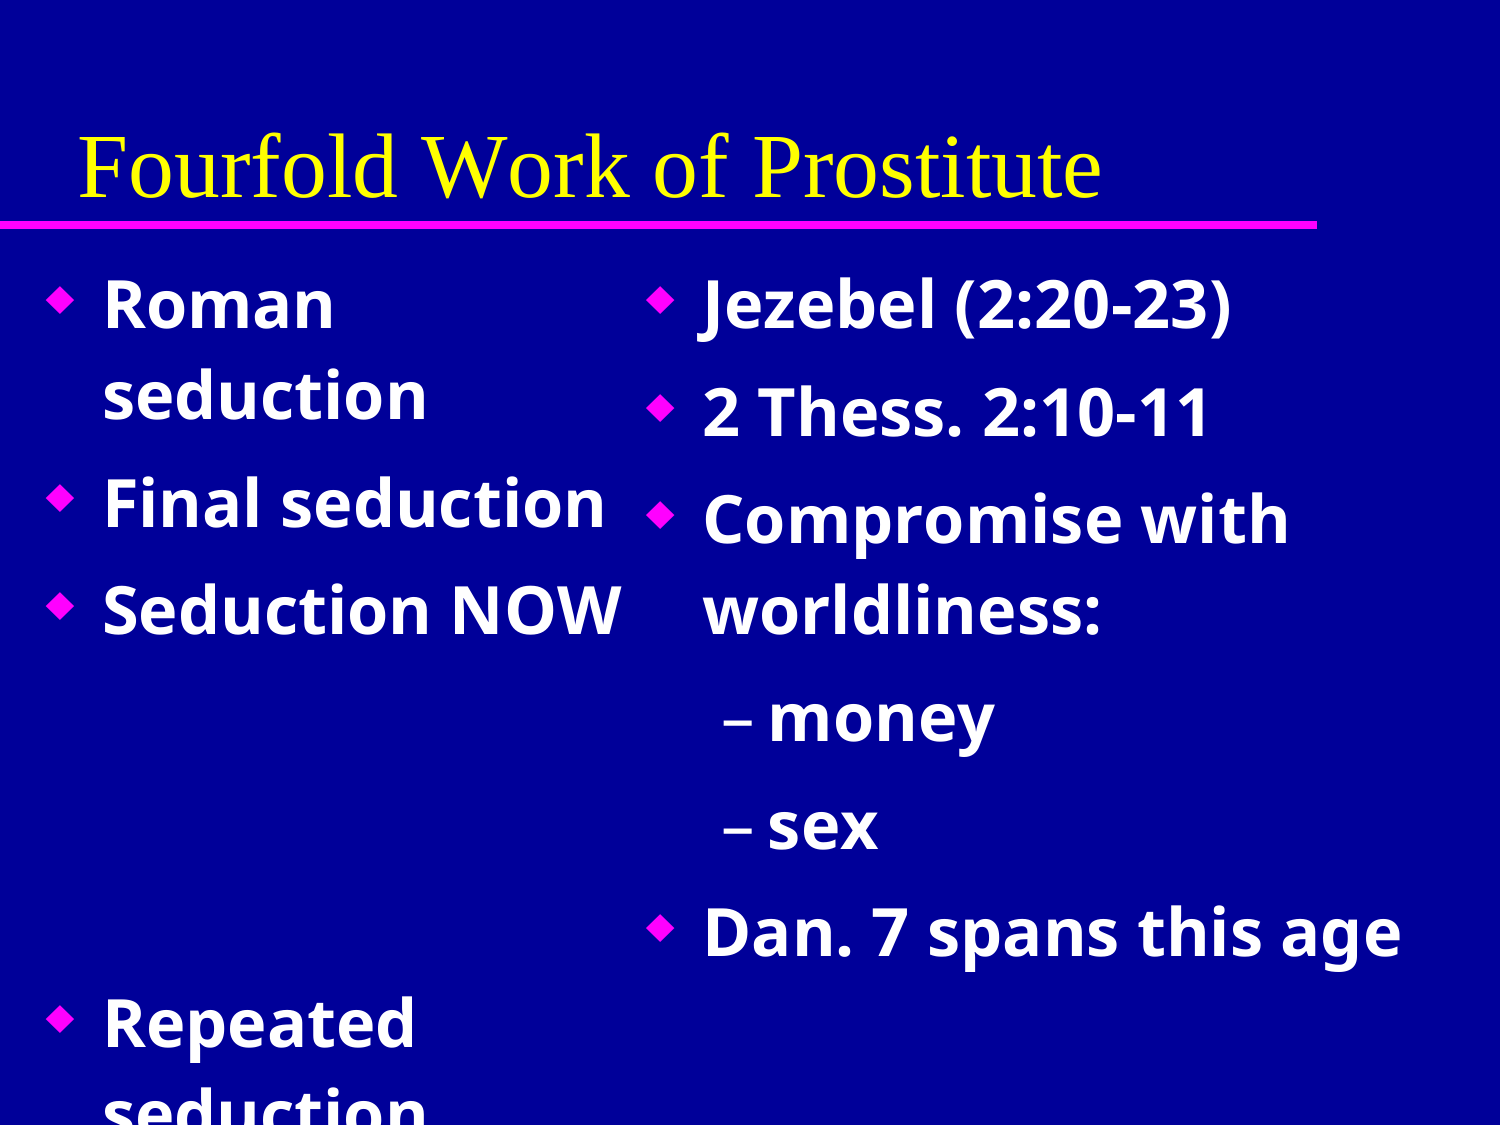

# Fourfold Work of Prostitute
Roman seduction
Final seduction
Seduction NOW
Repeated seduction
Jezebel (2:20-23)
2 Thess. 2:10-11
Compromise with worldliness:
money
sex
Dan. 7 spans this age